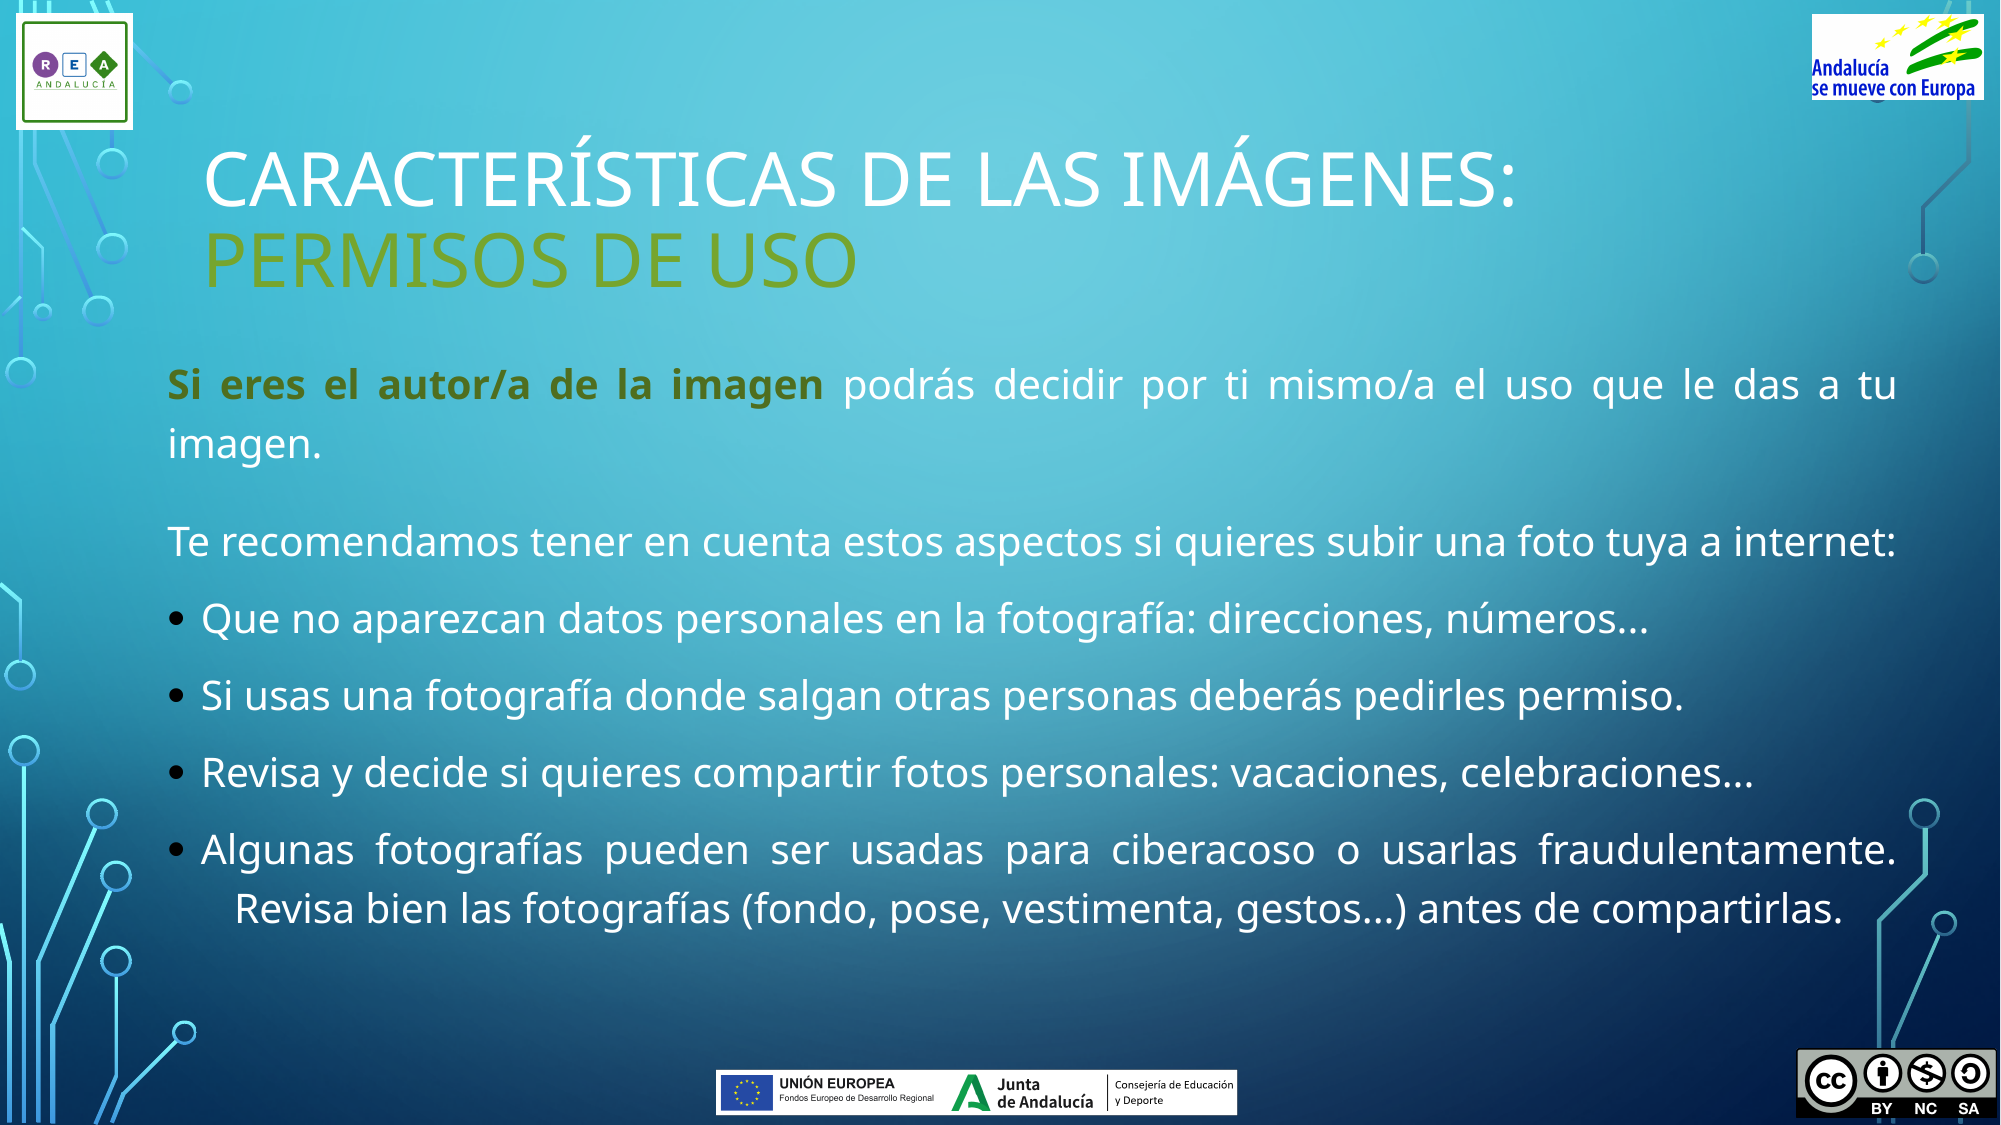

# Características de las imágenes: permisos de uso
Si eres el autor/a de la imagen podrás decidir por ti mismo/a el uso que le das a tu imagen.
Te recomendamos tener en cuenta estos aspectos si quieres subir una foto tuya a internet:
Que no aparezcan datos personales en la fotografía: direcciones, números...
Si usas una fotografía donde salgan otras personas deberás pedirles permiso.
Revisa y decide si quieres compartir fotos personales: vacaciones, celebraciones...
Algunas fotografías pueden ser usadas para ciberacoso o usarlas fraudulentamente. Revisa bien las fotografías (fondo, pose, vestimenta, gestos...) antes de compartirlas.